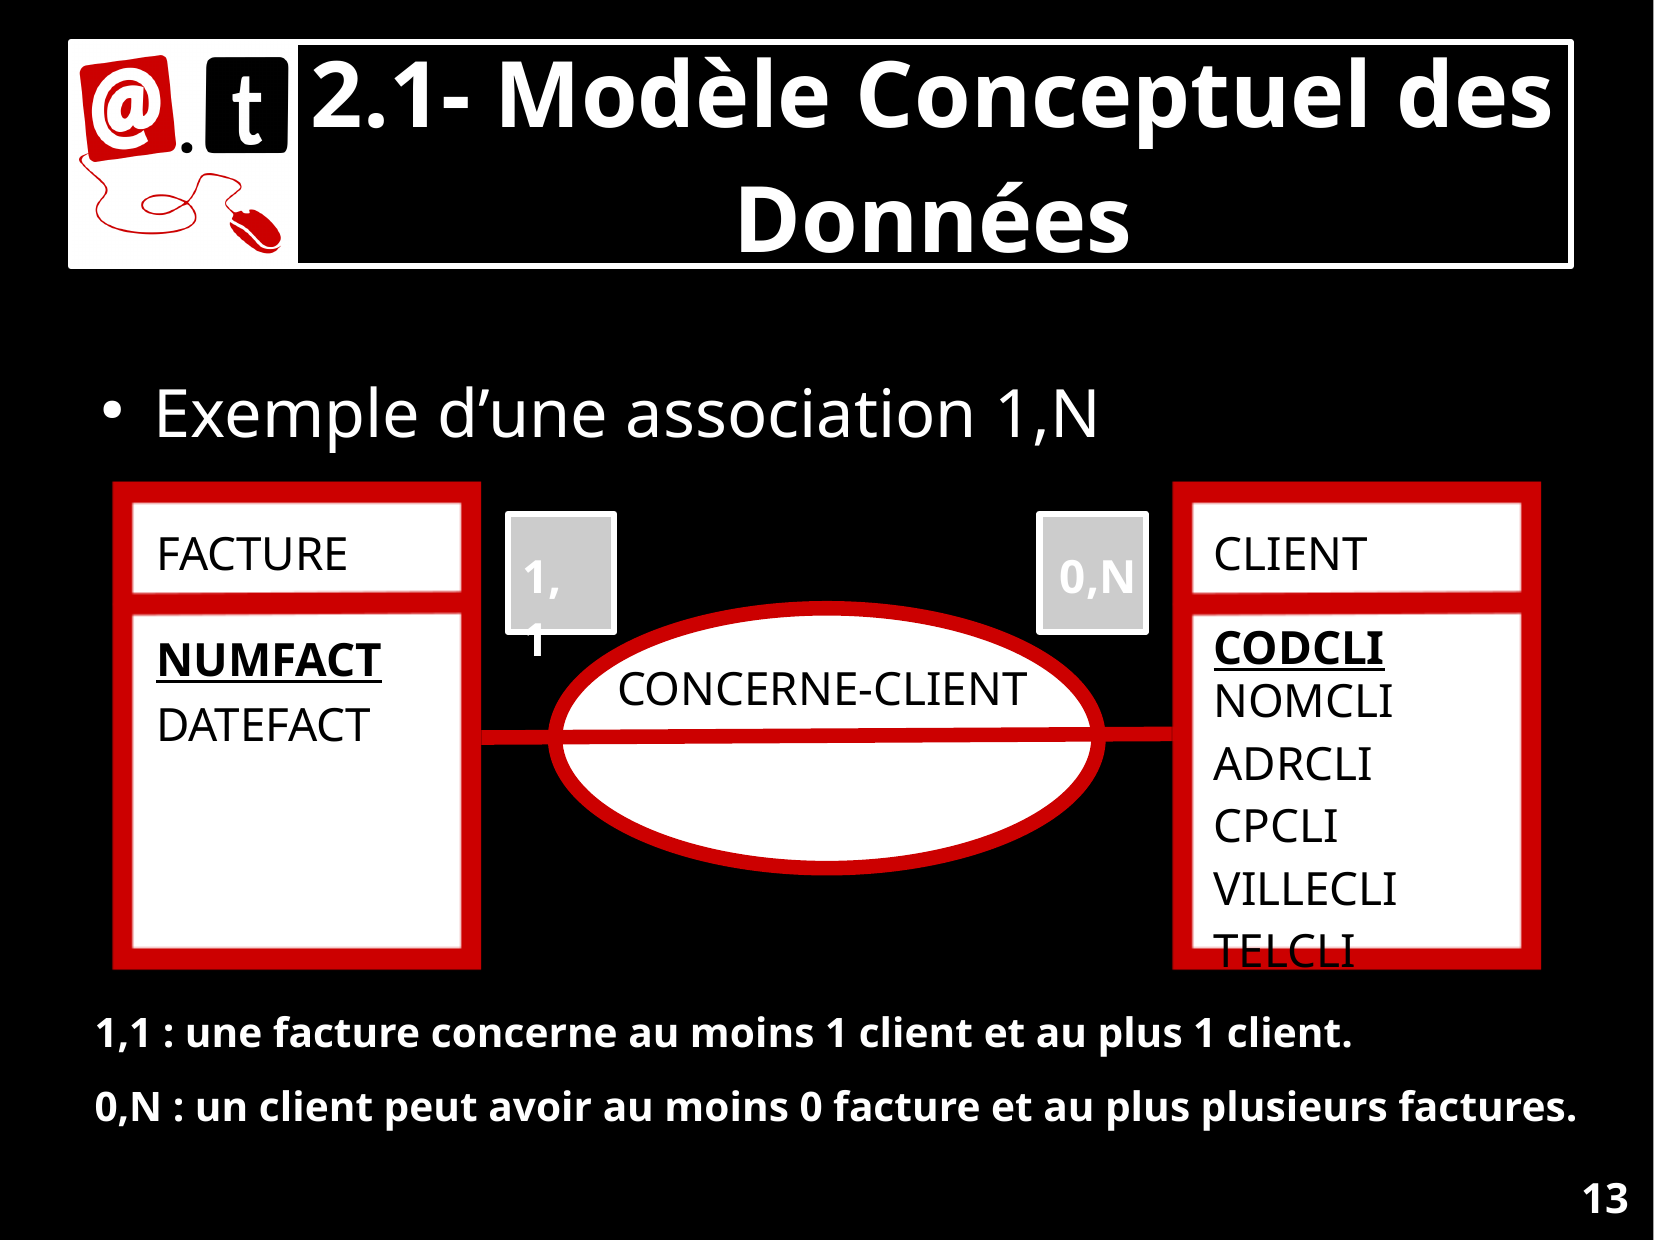

# 2.1- Modèle Conceptuel des Données
Exemple d’une association 1,N
FACTURE
CLIENT
1,1
0,N
CODCLI
NUMFACT
CONCERNE-CLIENT
NOMCLI
ADRCLI
CPCLI
VILLECLI
TELCLI
DATEFACT
1,1 : une facture concerne au moins 1 client et au plus 1 client.
0,N : un client peut avoir au moins 0 facture et au plus plusieurs factures.
13